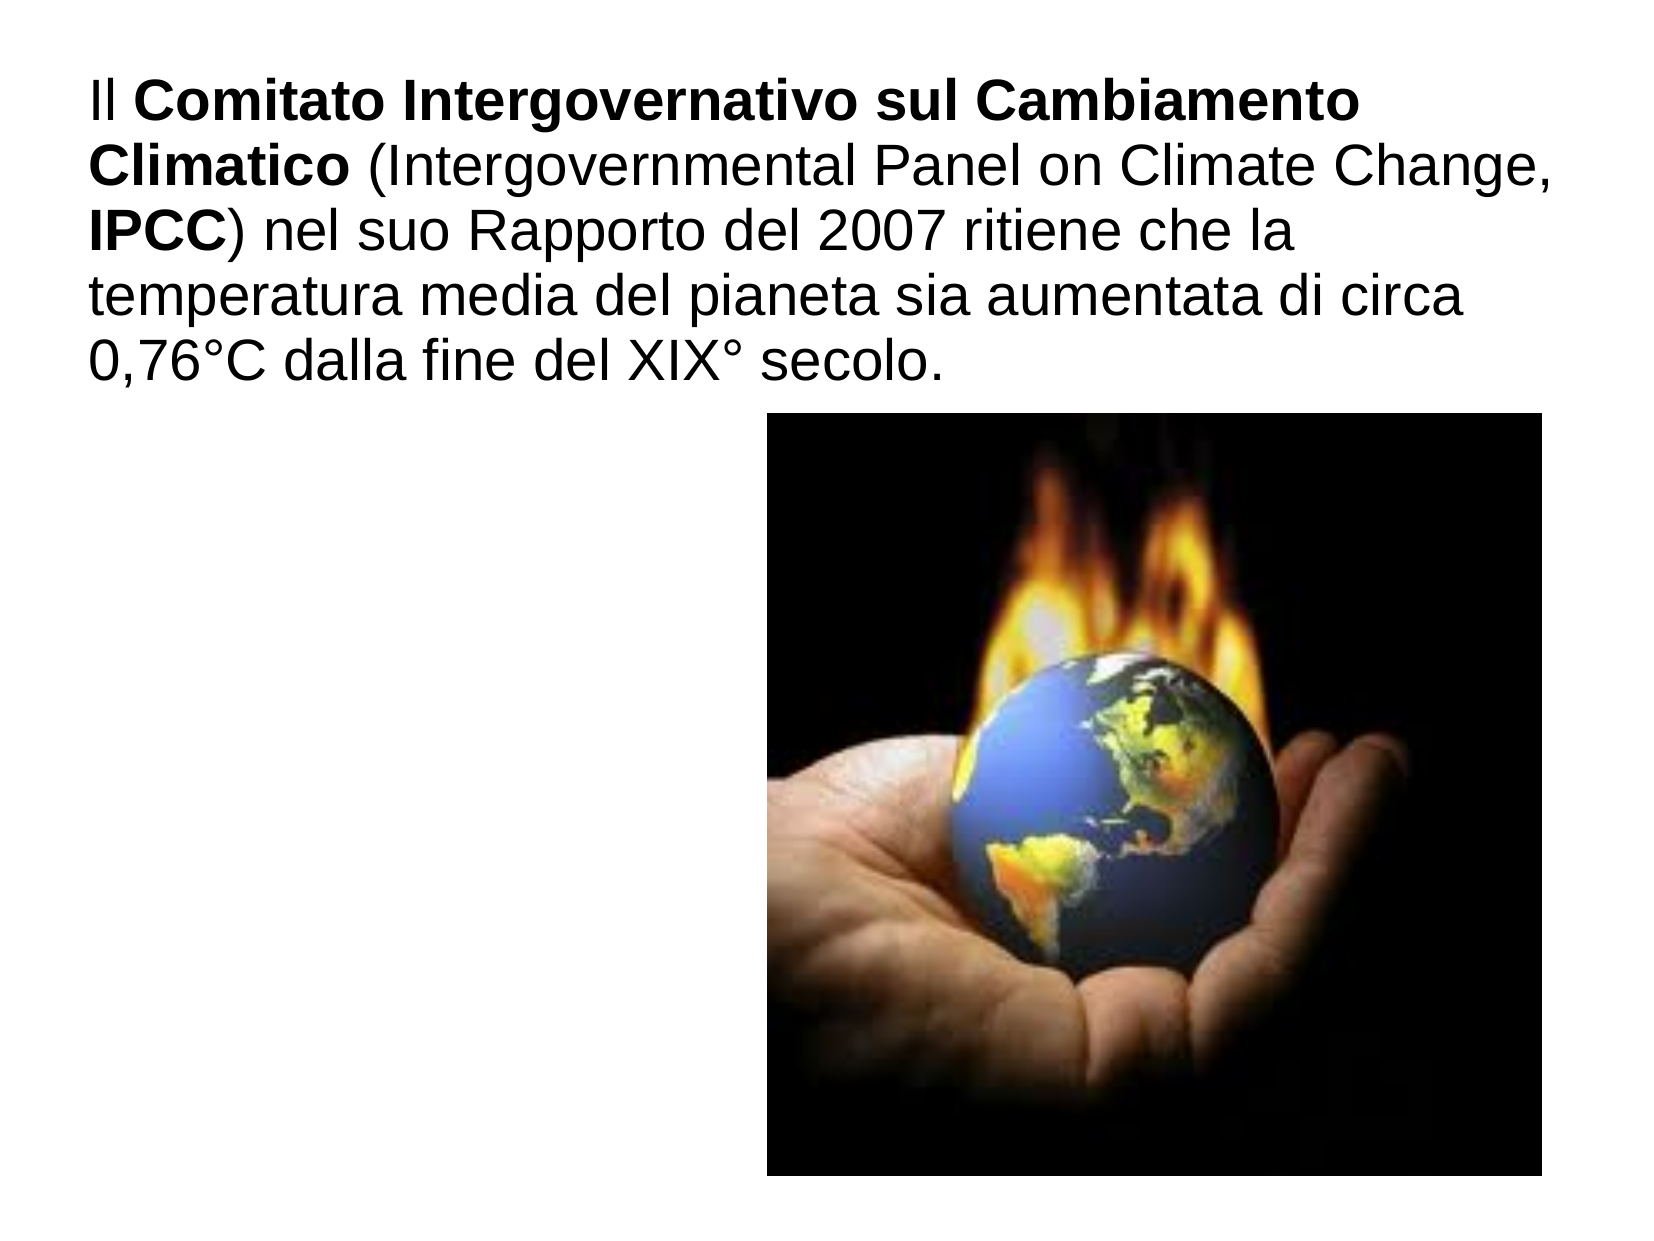

# Il Comitato Intergovernativo sul Cambiamento Climatico (Intergovernmental Panel on Climate Change, IPCC) nel suo Rapporto del 2007 ritiene che la temperatura media del pianeta sia aumentata di circa 0,76°C dalla fine del XIX° secolo.